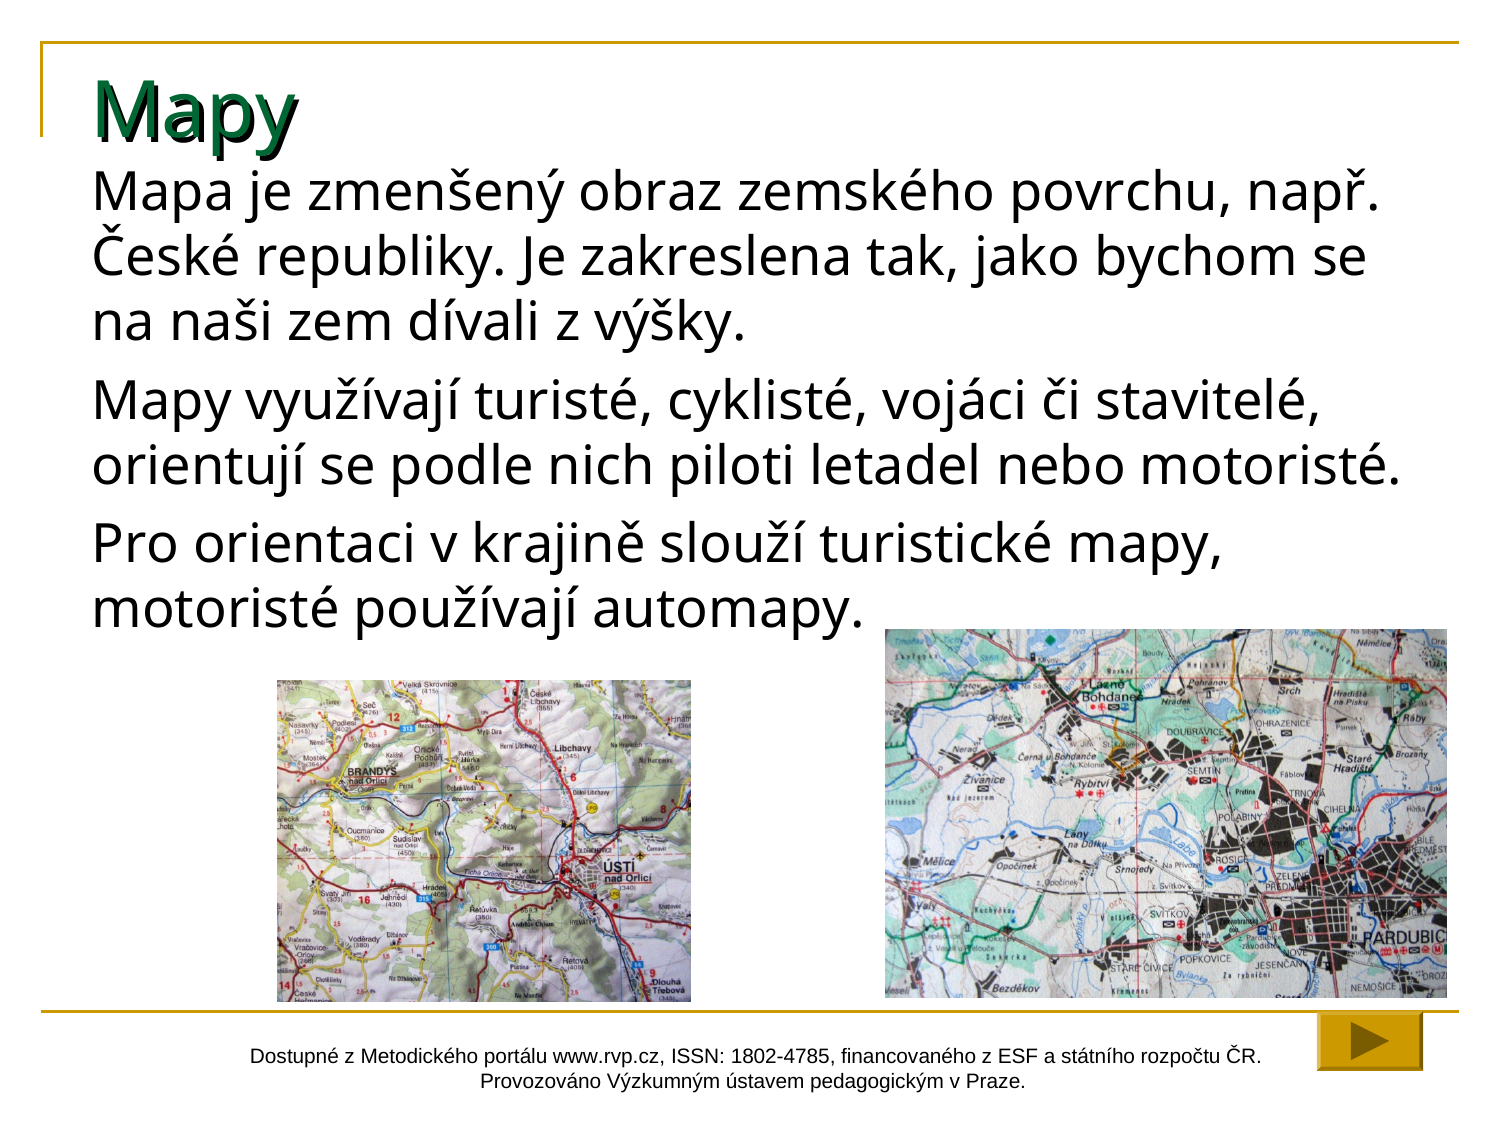

# Mapy
Mapa je zmenšený obraz zemského povrchu, např. České republiky. Je zakreslena tak, jako bychom se
na naši zem dívali z výšky.
Mapy využívají turisté, cyklisté, vojáci či stavitelé, orientují se podle nich piloti letadel nebo motoristé.
Pro orientaci v krajině slouží turistické mapy,
motoristé používají automapy.